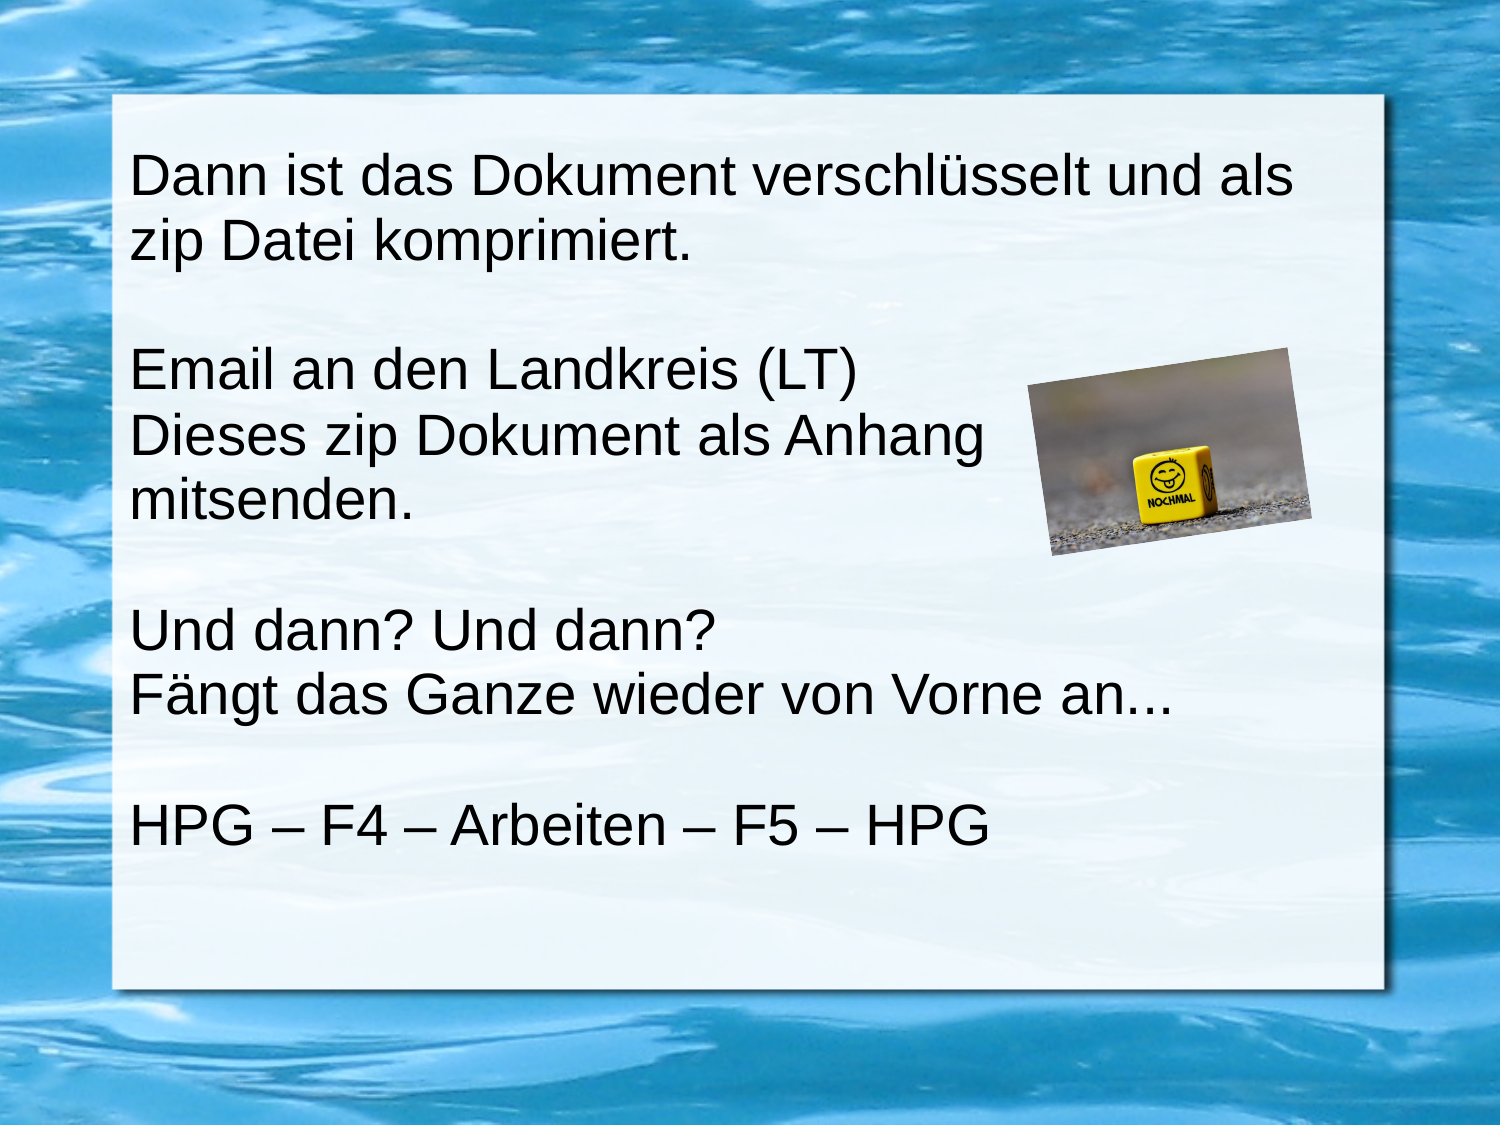

# Dann ist das Dokument verschlüsselt und als zip Datei komprimiert. Email an den Landkreis (LT) Dieses zip Dokument als Anhang mitsenden. Und dann? Und dann? Fängt das Ganze wieder von Vorne an... HPG – F4 – Arbeiten – F5 – HPG